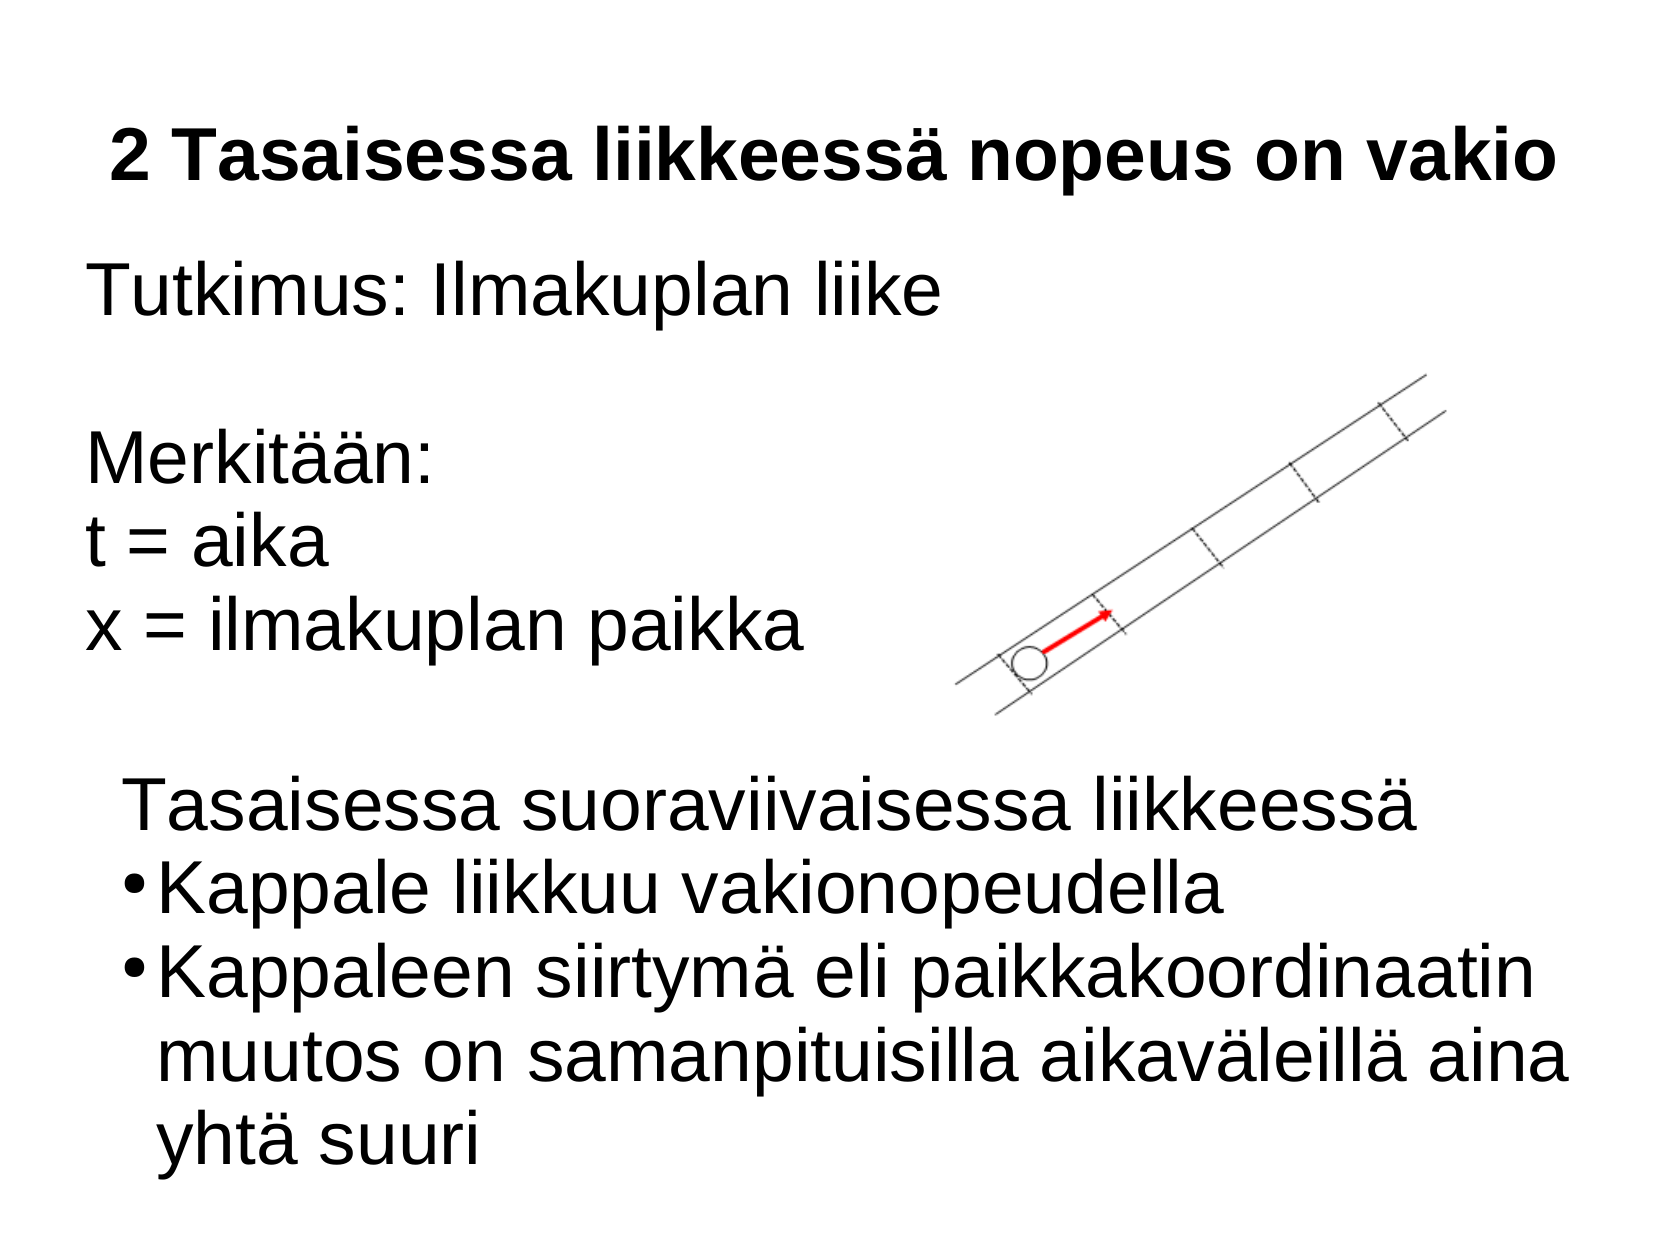

2 Tasaisessa liikkeessä nopeus on vakio
Tutkimus: Ilmakuplan liike
Merkitään:
t = aika
x = ilmakuplan paikka
Tasaisessa suoraviivaisessa liikkeessä
Kappale liikkuu vakionopeudella
Kappaleen siirtymä eli paikkakoordinaatin muutos on samanpituisilla aikaväleillä aina yhtä suuri